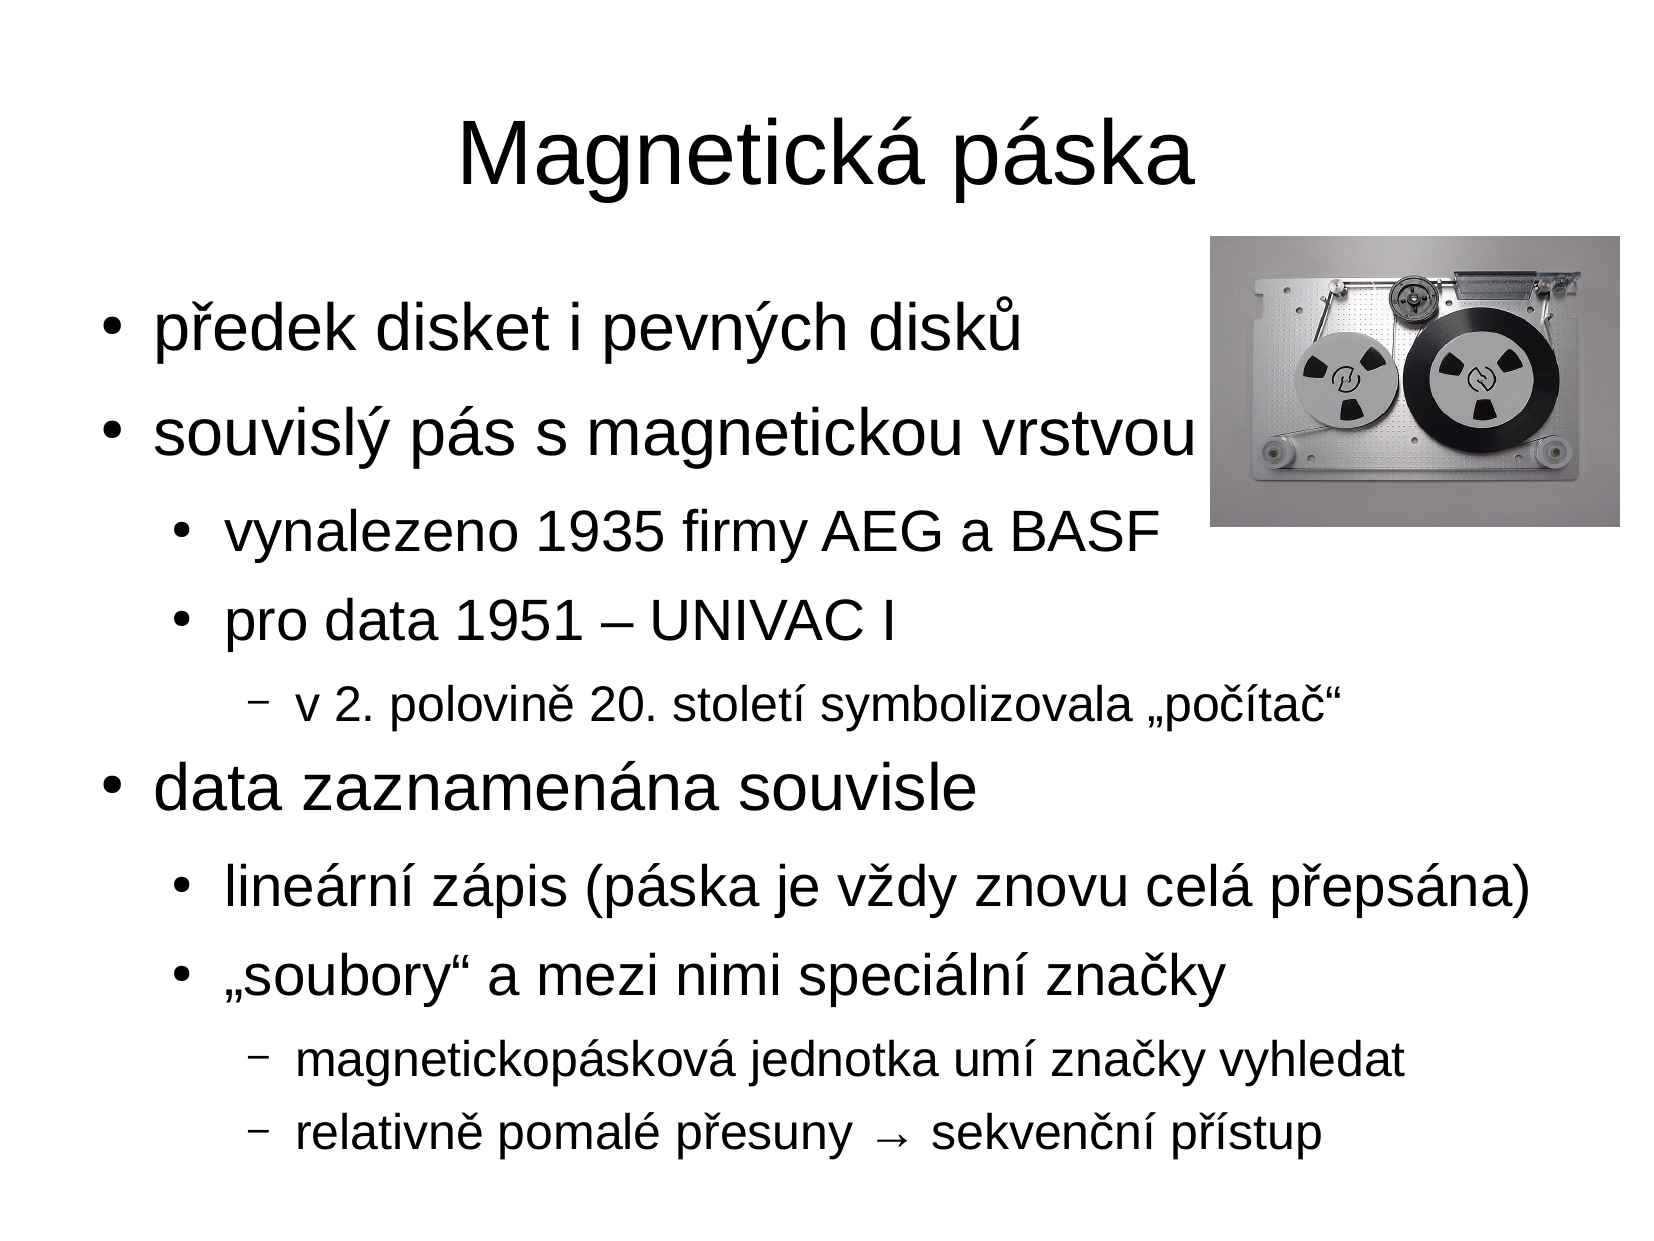

# Magnetická páska
předek disket i pevných disků
souvislý pás s magnetickou vrstvou
vynalezeno 1935 firmy AEG a BASF
pro data 1951 – UNIVAC I
v 2. polovině 20. století symbolizovala „počítač“
data zaznamenána souvisle
lineární zápis (páska je vždy znovu celá přepsána)
„soubory“ a mezi nimi speciální značky
magnetickopásková jednotka umí značky vyhledat
relativně pomalé přesuny → sekvenční přístup